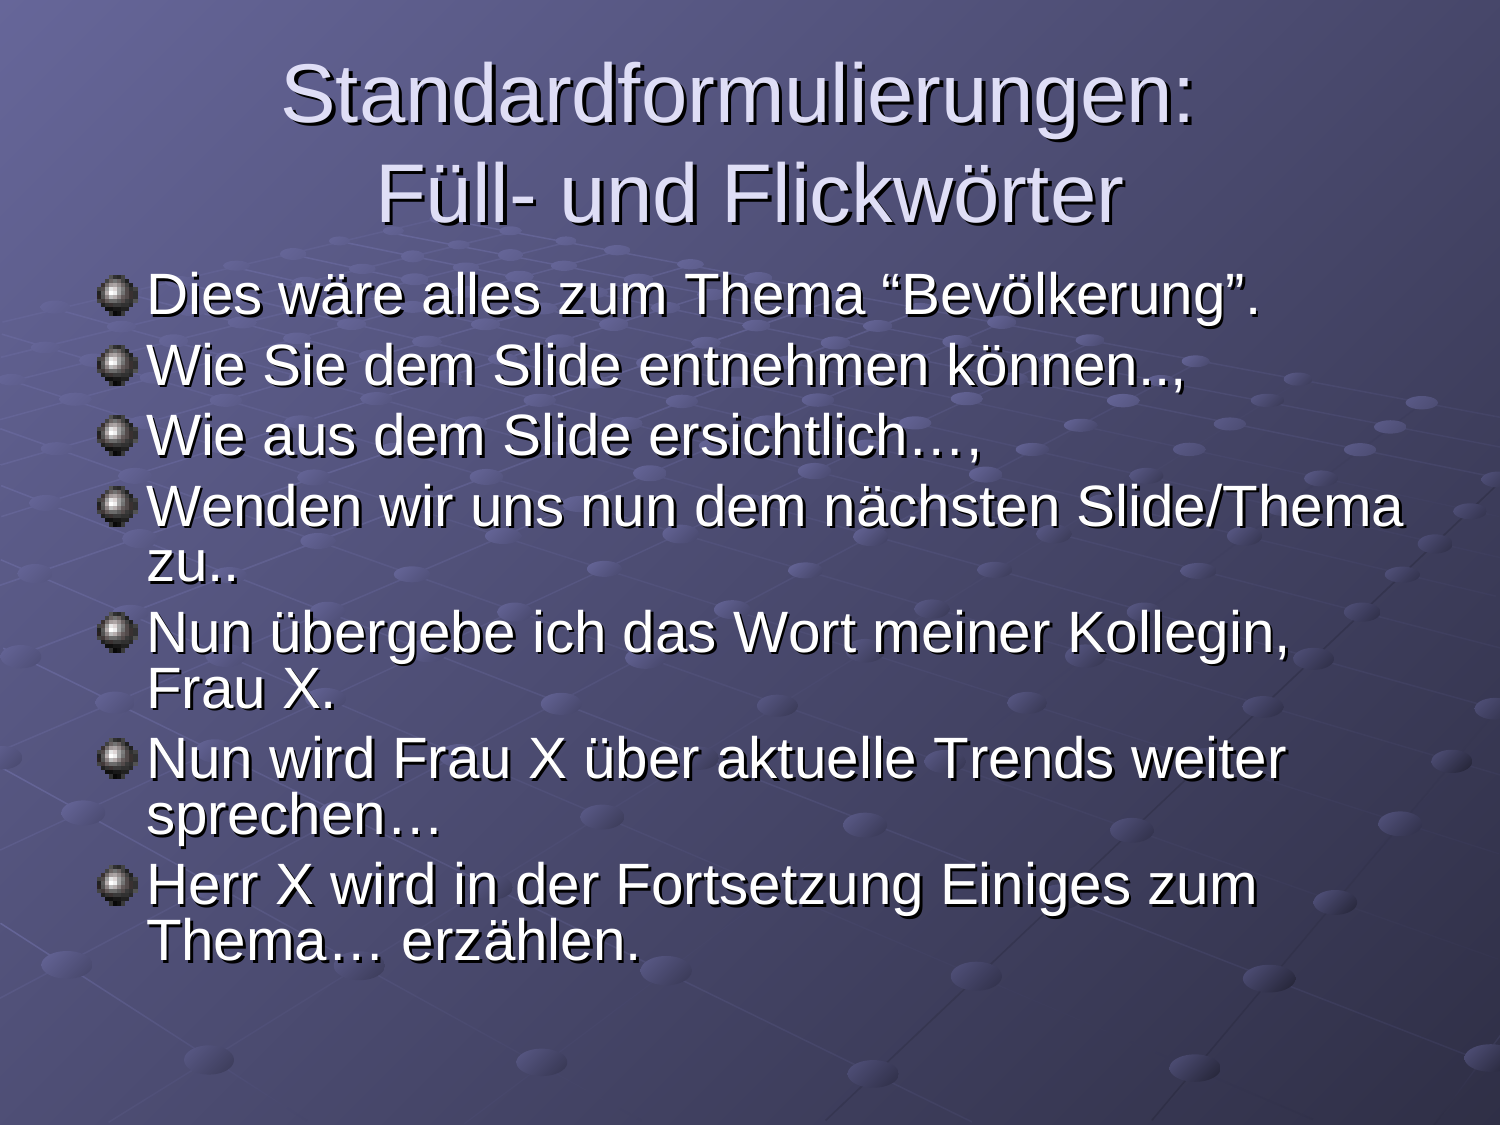

# Standardformulierungen: Füll- und Flickwörter
Dies wäre alles zum Thema “Bevölkerung”.
Wie Sie dem Slide entnehmen können..,
Wie aus dem Slide ersichtlich…,
Wenden wir uns nun dem nächsten Slide/Thema zu..
Nun übergebe ich das Wort meiner Kollegin, Frau X.
Nun wird Frau X über aktuelle Trends weiter sprechen…
Herr X wird in der Fortsetzung Einiges zum Thema… erzählen.